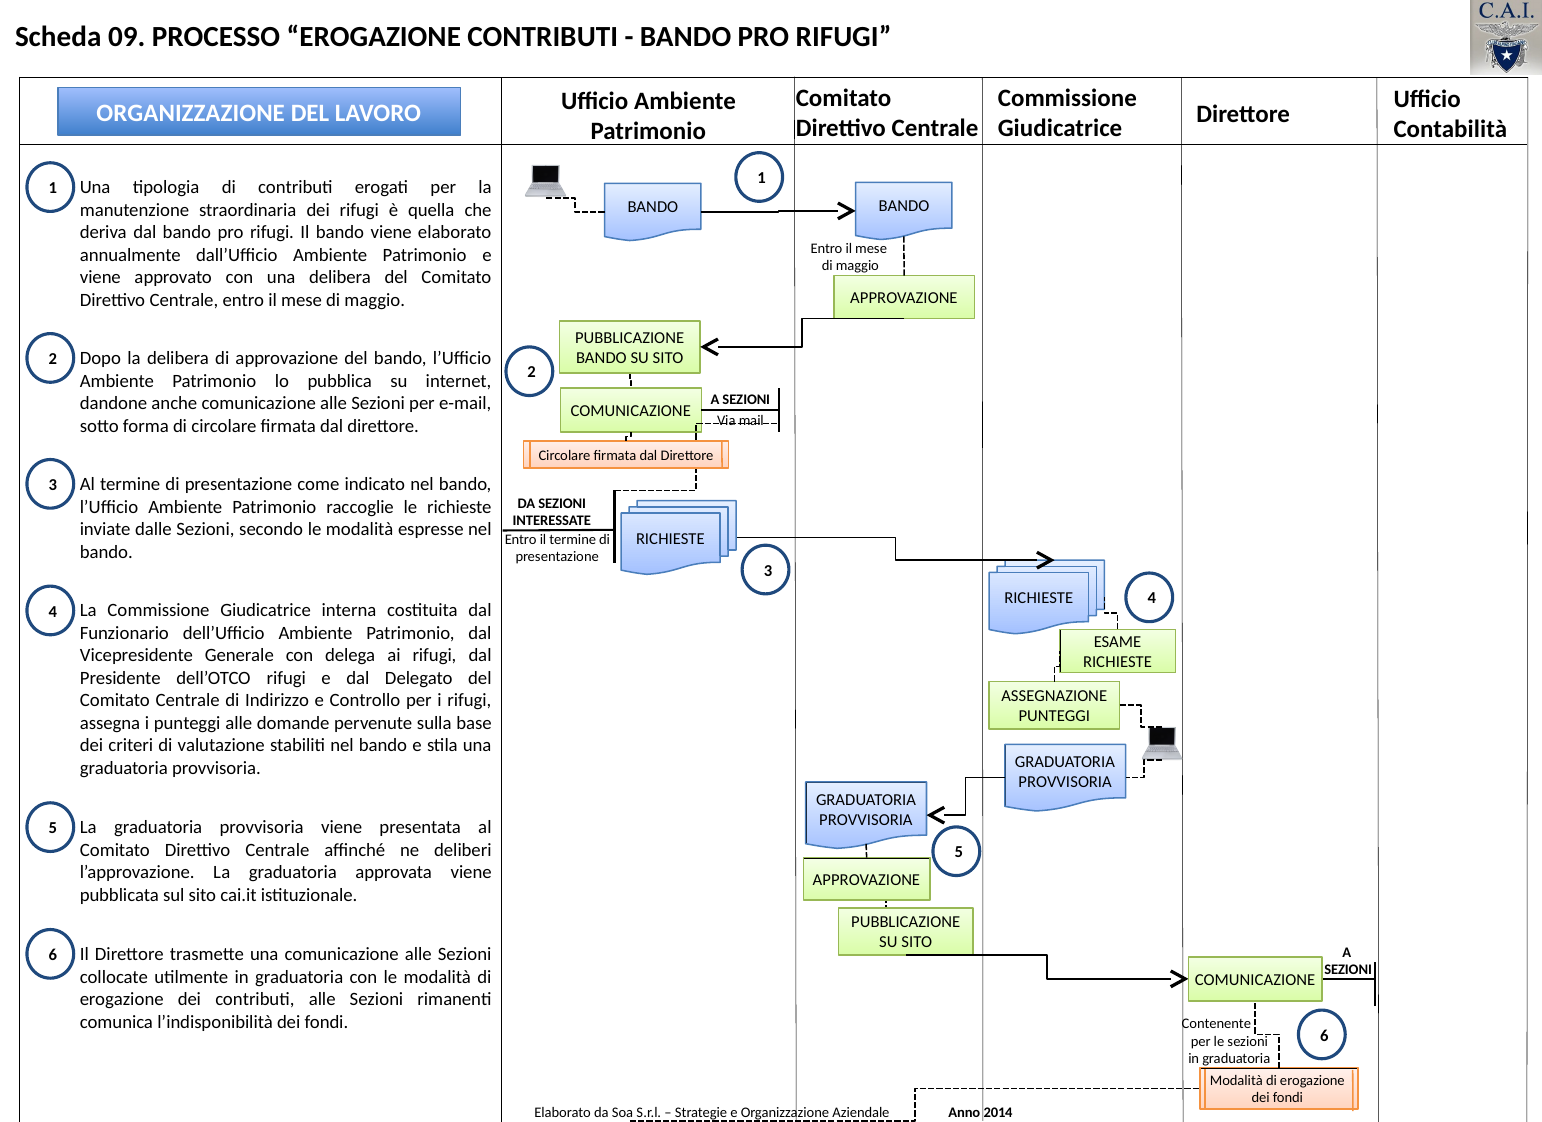

Scheda 09. PROCESSO “EROGAZIONE CONTRIBUTI - BANDO PRO RIFUGI”
# Ufficio Ambiente Patrimonio
Commissione Giudicatrice
Comitato Direttivo Centrale
Direttore
Ufficio Contabilità
ORGANIZZAZIONE DEL LAVORO
1
1
Una tipologia di contributi erogati per la manutenzione straordinaria dei rifugi è quella che deriva dal bando pro rifugi. Il bando viene elaborato annualmente dall’Ufficio Ambiente Patrimonio e viene approvato con una delibera del Comitato Direttivo Centrale, entro il mese di maggio.
BANDO
BANDO
Entro il mese
di maggio
APPROVAZIONE
PUBBLICAZIONE BANDO SU SITO
2
Dopo la delibera di approvazione del bando, l’Ufficio Ambiente Patrimonio lo pubblica su internet, dandone anche comunicazione alle Sezioni per e-mail, sotto forma di circolare firmata dal direttore.
2
A SEZIONI
COMUNICAZIONE
Via mail
Circolare firmata dal Direttore
3
Al termine di presentazione come indicato nel bando, l’Ufficio Ambiente Patrimonio raccoglie le richieste inviate dalle Sezioni, secondo le modalità espresse nel bando.
DA SEZIONI INTERESSATE
RICHIESTE
Entro il termine di
presentazione
3
RICHIESTE
4
4
La Commissione Giudicatrice interna costituita dal Funzionario dell’Ufficio Ambiente Patrimonio, dal Vicepresidente Generale con delega ai rifugi, dal Presidente dell’OTCO rifugi e dal Delegato del Comitato Centrale di Indirizzo e Controllo per i rifugi, assegna i punteggi alle domande pervenute sulla base dei criteri di valutazione stabiliti nel bando e stila una graduatoria provvisoria.
ESAME RICHIESTE
ASSEGNAZIONE PUNTEGGI
GRADUATORIA PROVVISORIA
GRADUATORIA PROVVISORIA
5
La graduatoria provvisoria viene presentata al Comitato Direttivo Centrale affinché ne deliberi l’approvazione. La graduatoria approvata viene pubblicata sul sito cai.it istituzionale.
5
APPROVAZIONE
PUBBLICAZIONE SU SITO
6
Il Direttore trasmette una comunicazione alle Sezioni collocate utilmente in graduatoria con le modalità di erogazione dei contributi, alle Sezioni rimanenti comunica l’indisponibilità dei fondi.
A
SEZIONI
COMUNICAZIONE
Contenente
 per le sezioni
 in graduatoria
6
Modalità di erogazione
dei fondi
Elaborato da Soa S.r.l. – Strategie e Organizzazione Aziendale Anno 2014